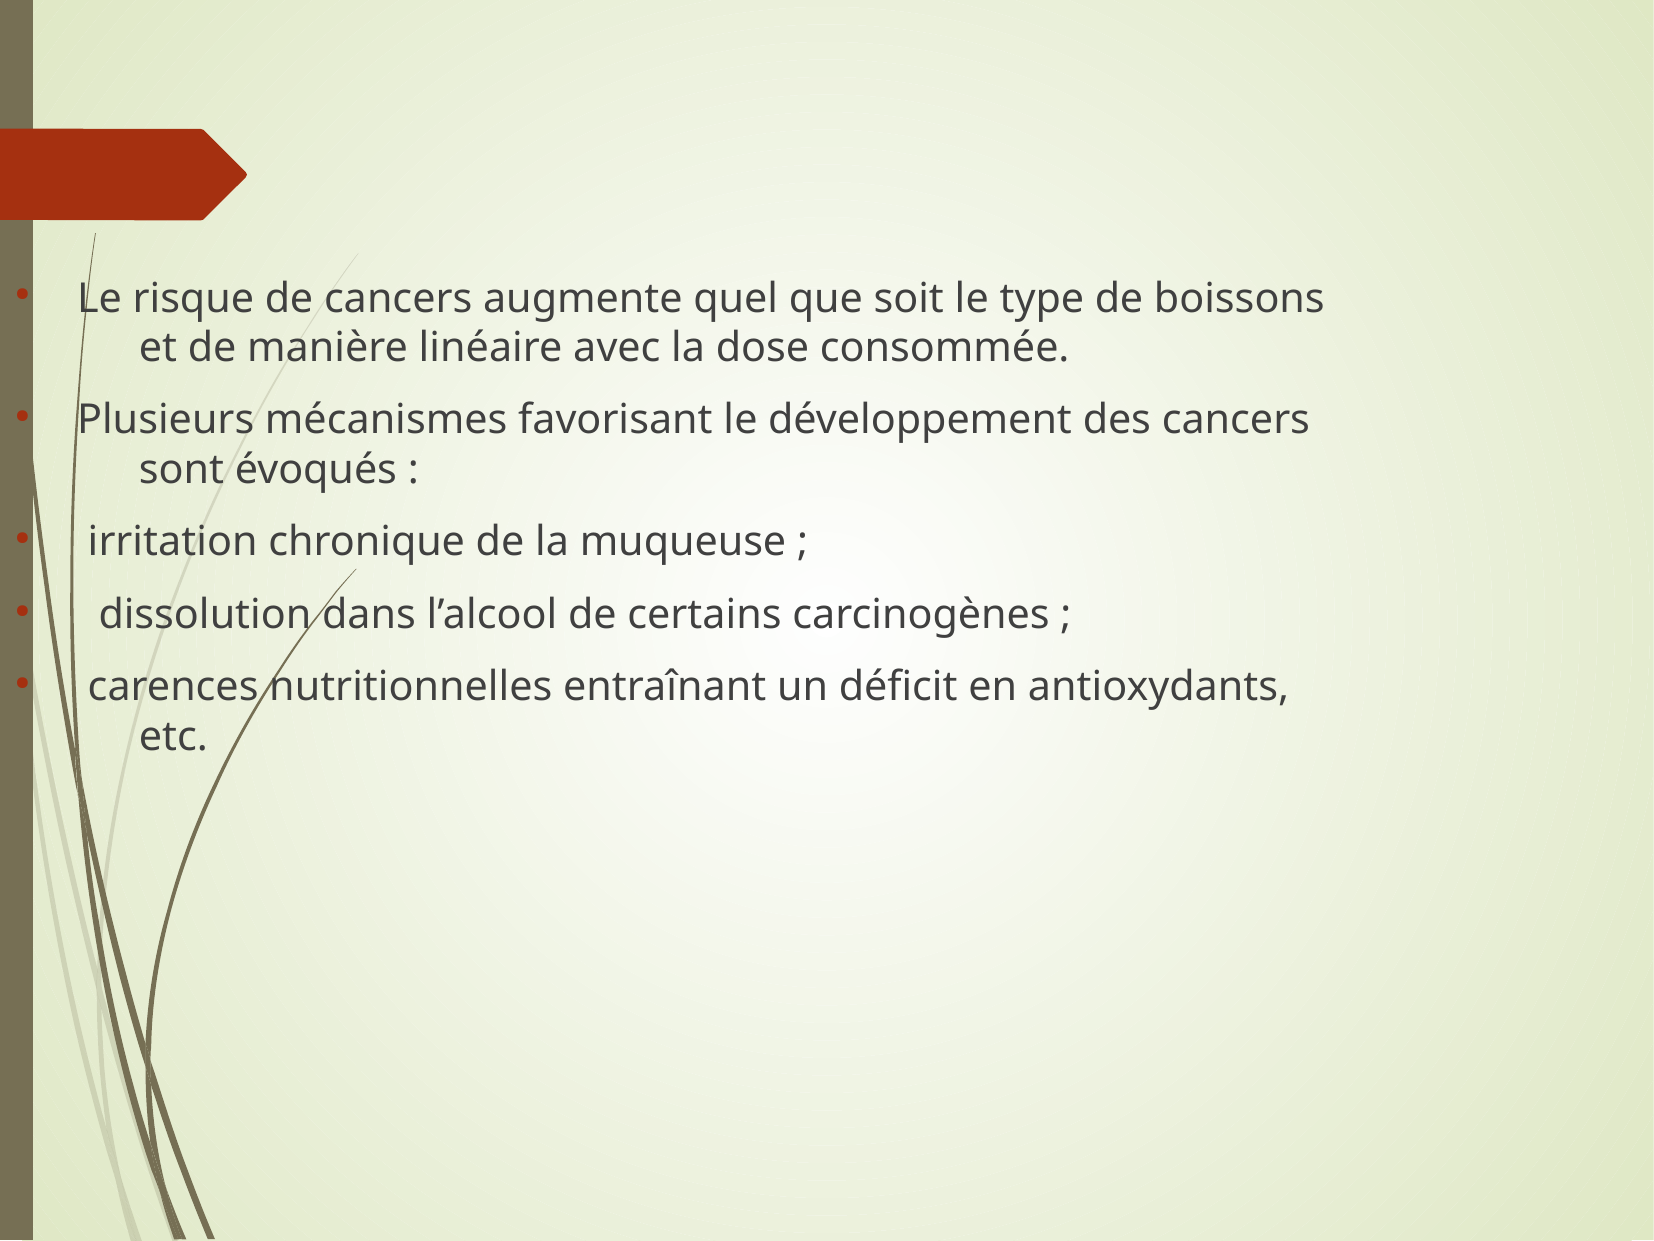

# Le risque de cancers augmente quel que soit le type de boissons et de manière linéaire avec la dose consommée.
Plusieurs mécanismes favorisant le développement des cancers sont évoqués :
 irritation chronique de la muqueuse ;
 dissolution dans l’alcool de certains carcinogènes ;
 carences nutritionnelles entraînant un déficit en antioxydants, etc.